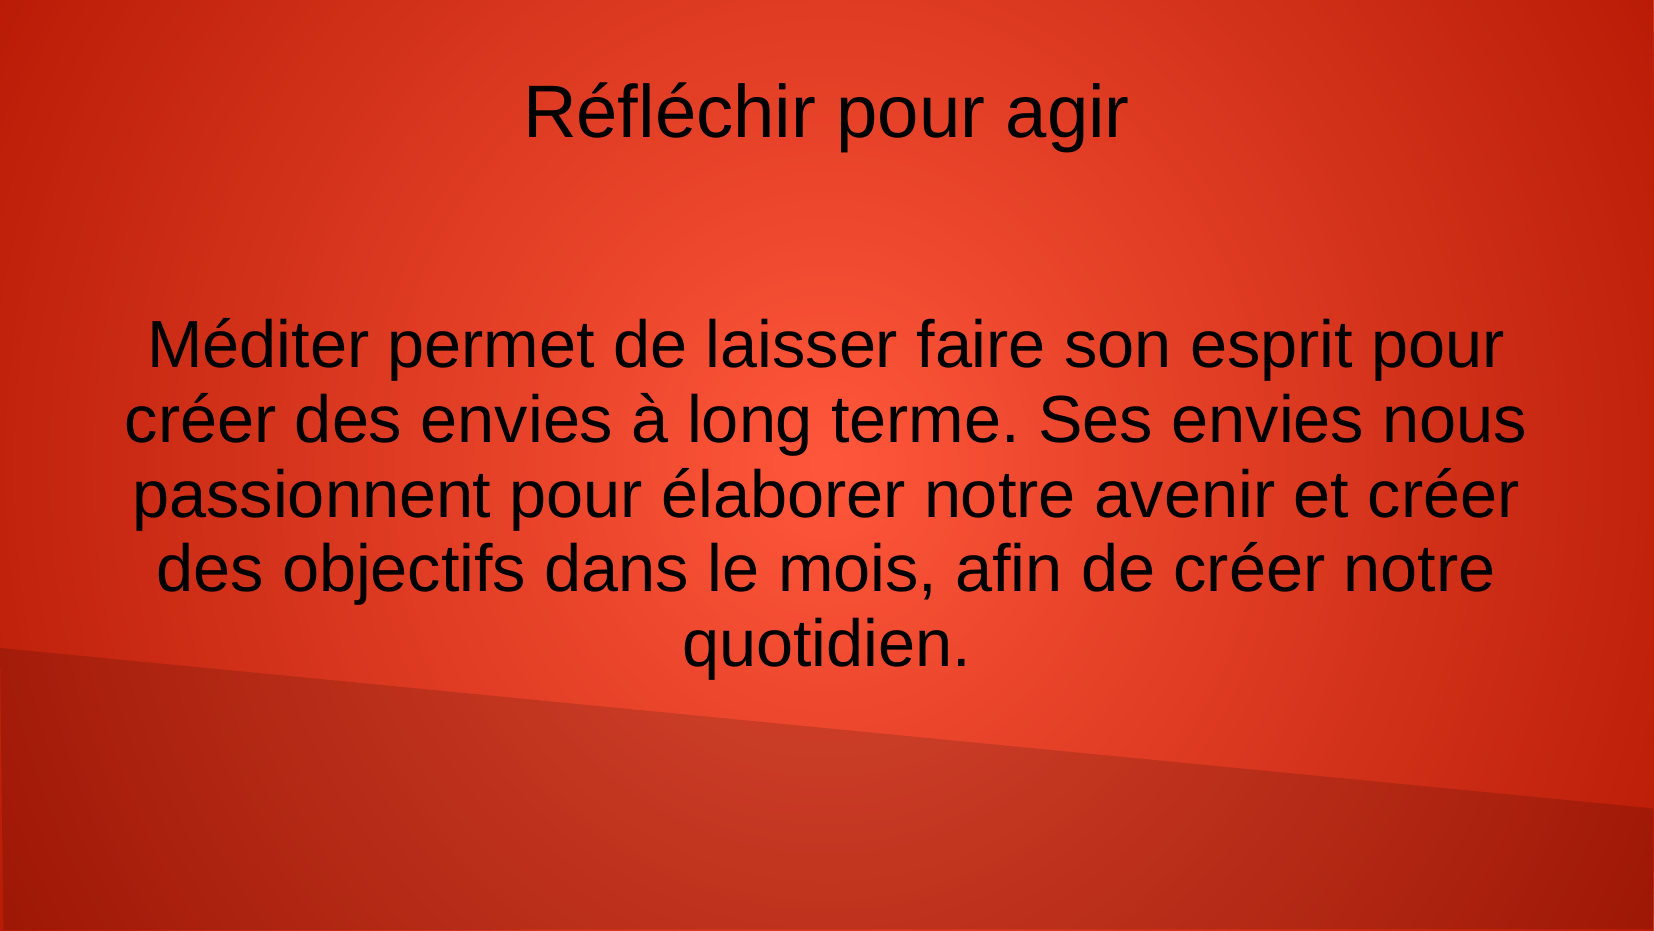

# Réfléchir pour agir
Méditer permet de laisser faire son esprit pour créer des envies à long terme. Ses envies nous passionnent pour élaborer notre avenir et créer des objectifs dans le mois, afin de créer notre quotidien.